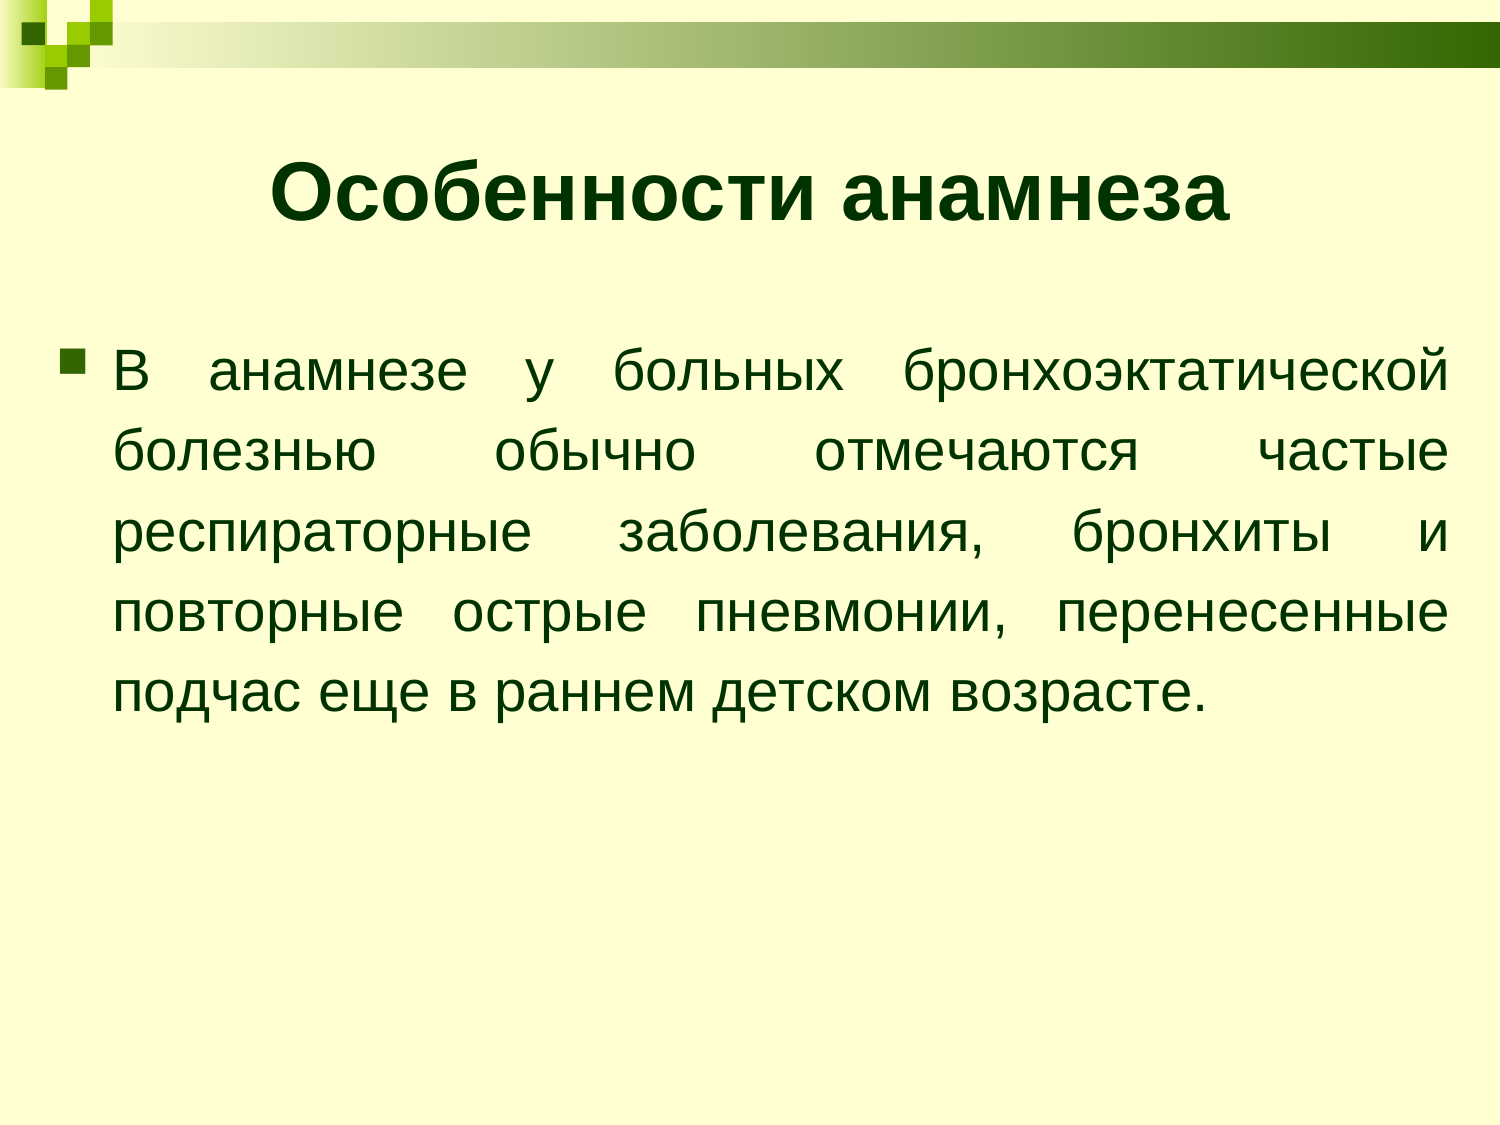

# Особенности анамнеза
В анамнезе у больных бронхоэктатической болезнью обычно отмечаются частые респираторные заболевания, бронхиты и повторные острые пневмонии, перенесенные подчас еще в раннем детском возрасте.